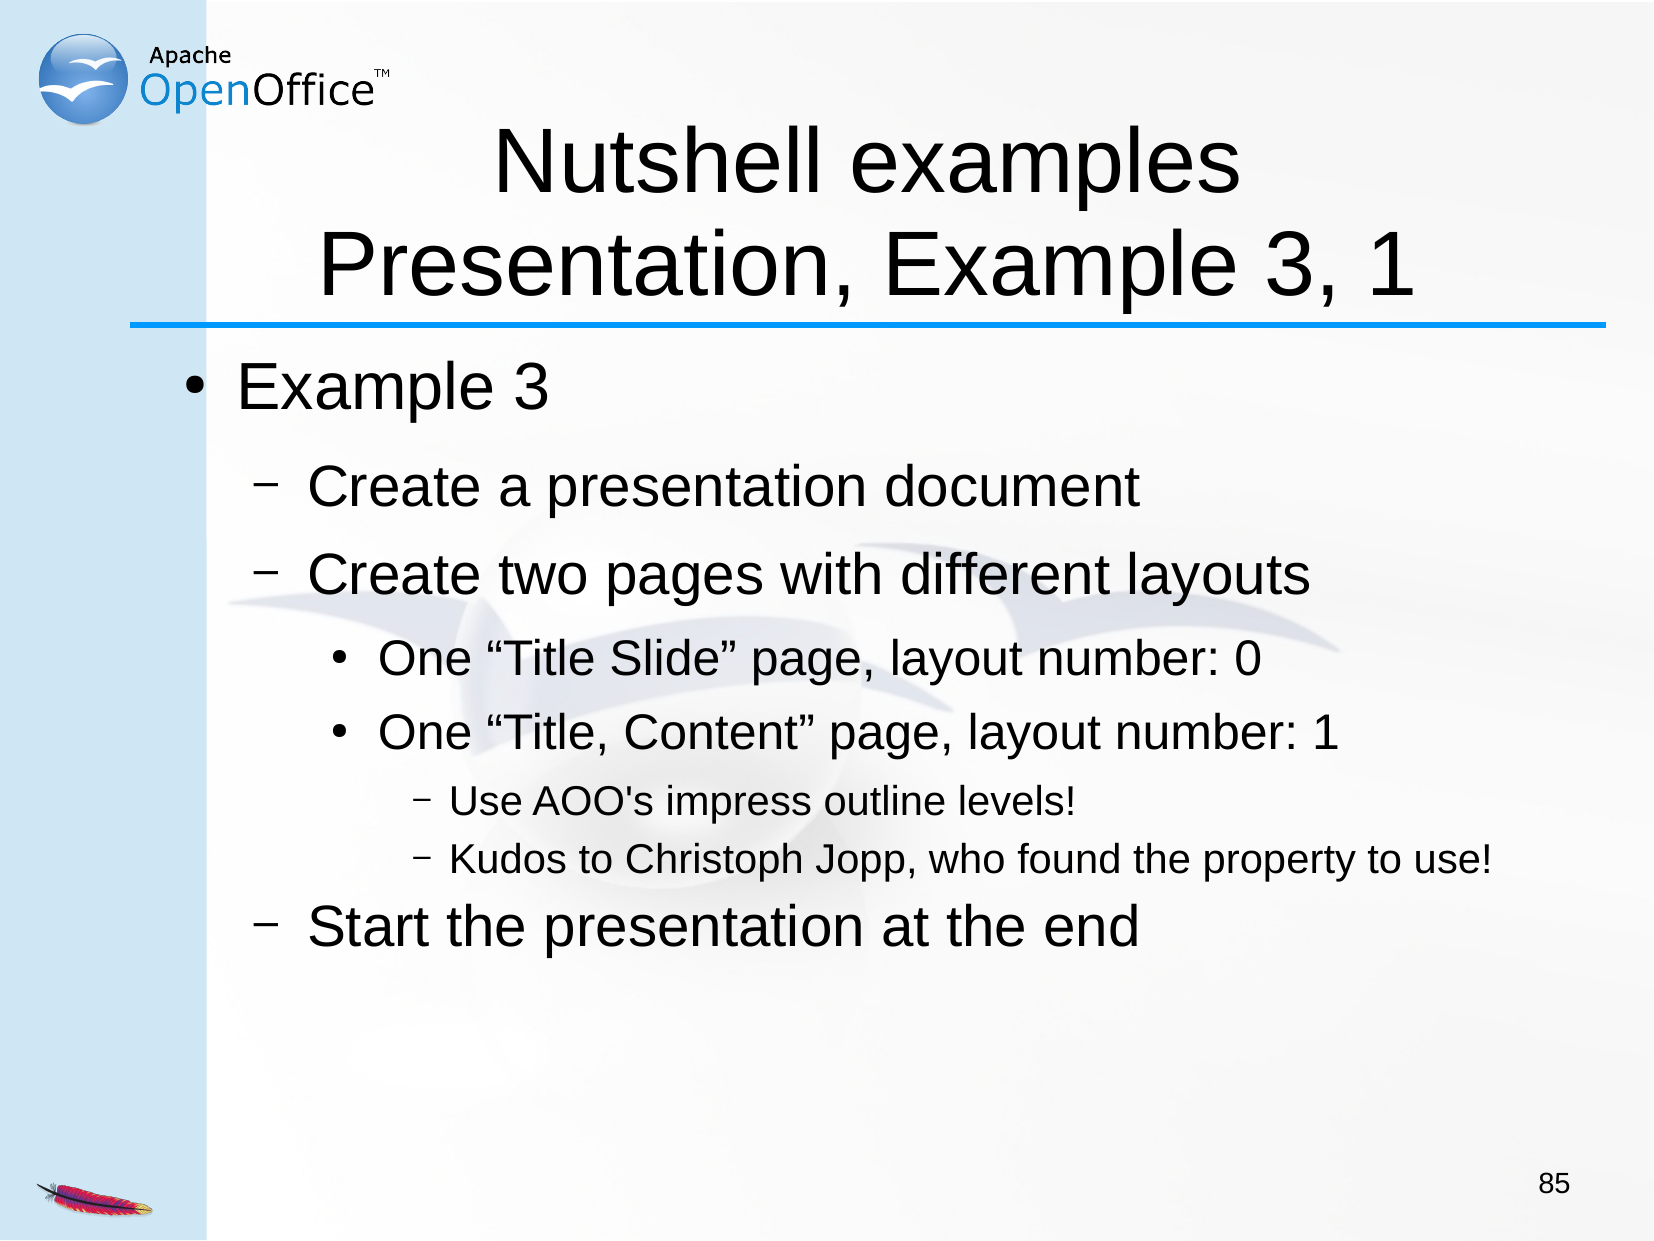

# Nutshell examples Presentation, Example 3, 1
Example 3
Create a presentation document
Create two pages with different layouts
One “Title Slide” page, layout number: 0
One “Title, Content” page, layout number: 1
Use AOO's impress outline levels!
Kudos to Christoph Jopp, who found the property to use!
Start the presentation at the end
85